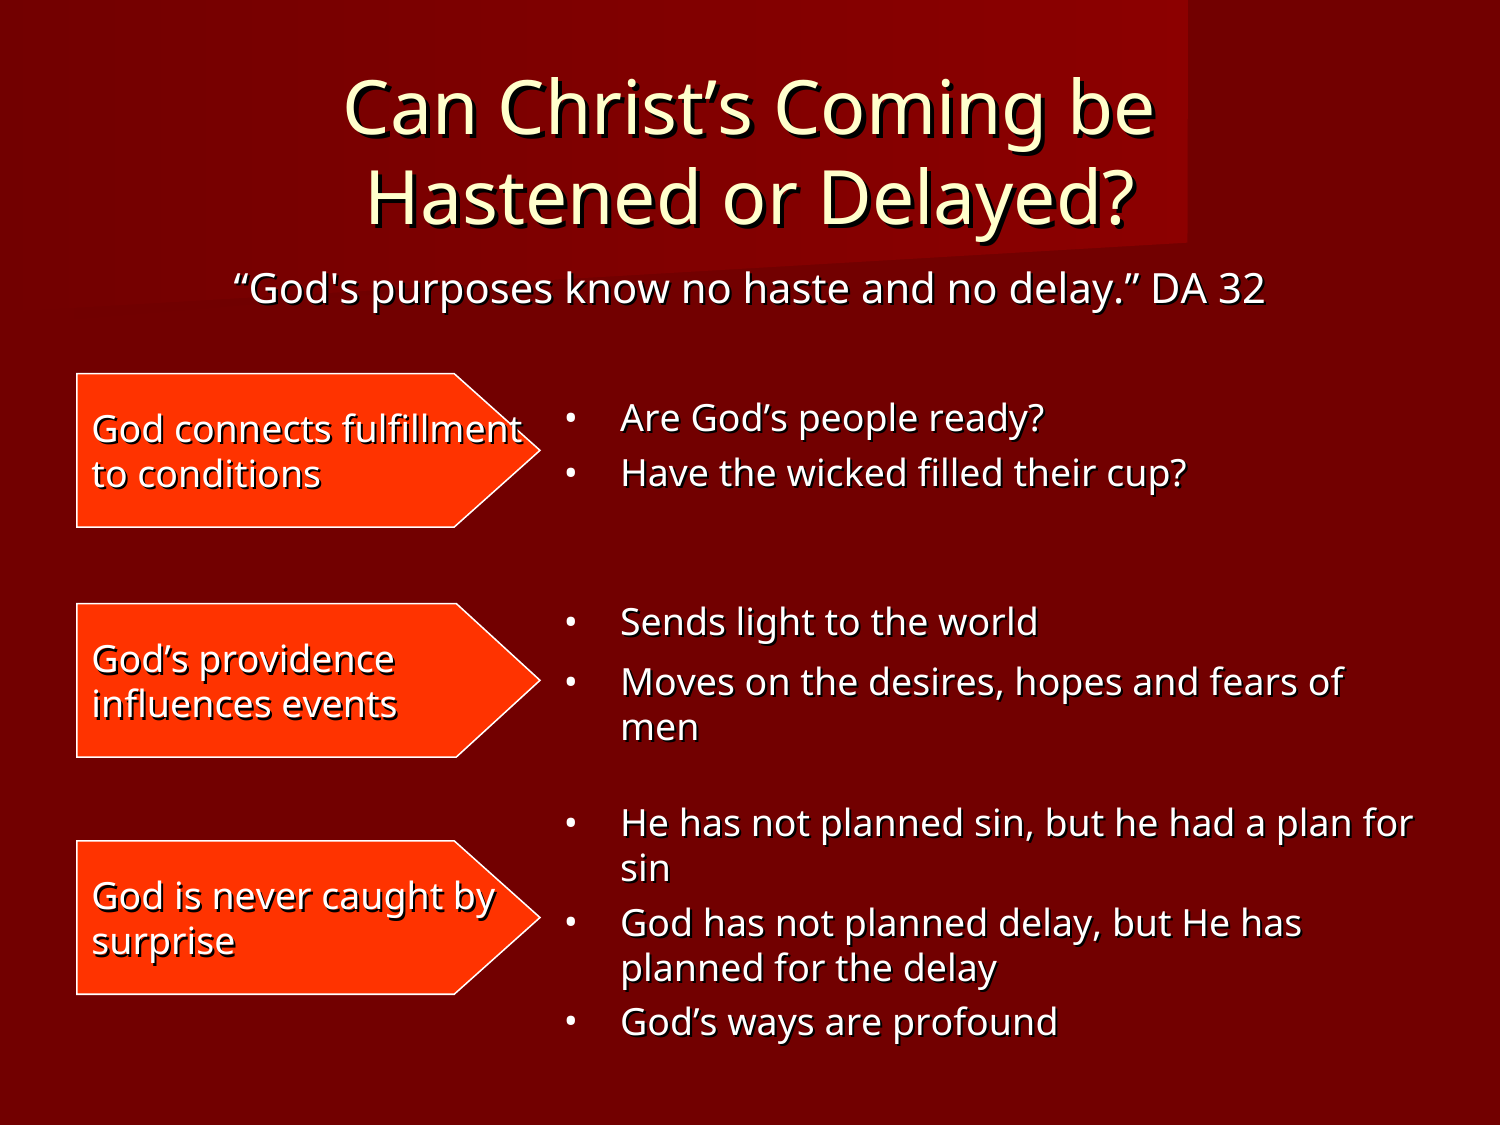

# Can Christ’s Coming be Hastened or Delayed?
“God's purposes know no haste and no delay.” DA 32
God connects fulfillment to conditions
Are God’s people ready?
Have the wicked filled their cup?
Sends light to the world
Moves on the desires, hopes and fears of men
God’s providence influences events
He has not planned sin, but he had a plan for sin
God has not planned delay, but He has planned for the delay
God’s ways are profound
God is never caught by surprise